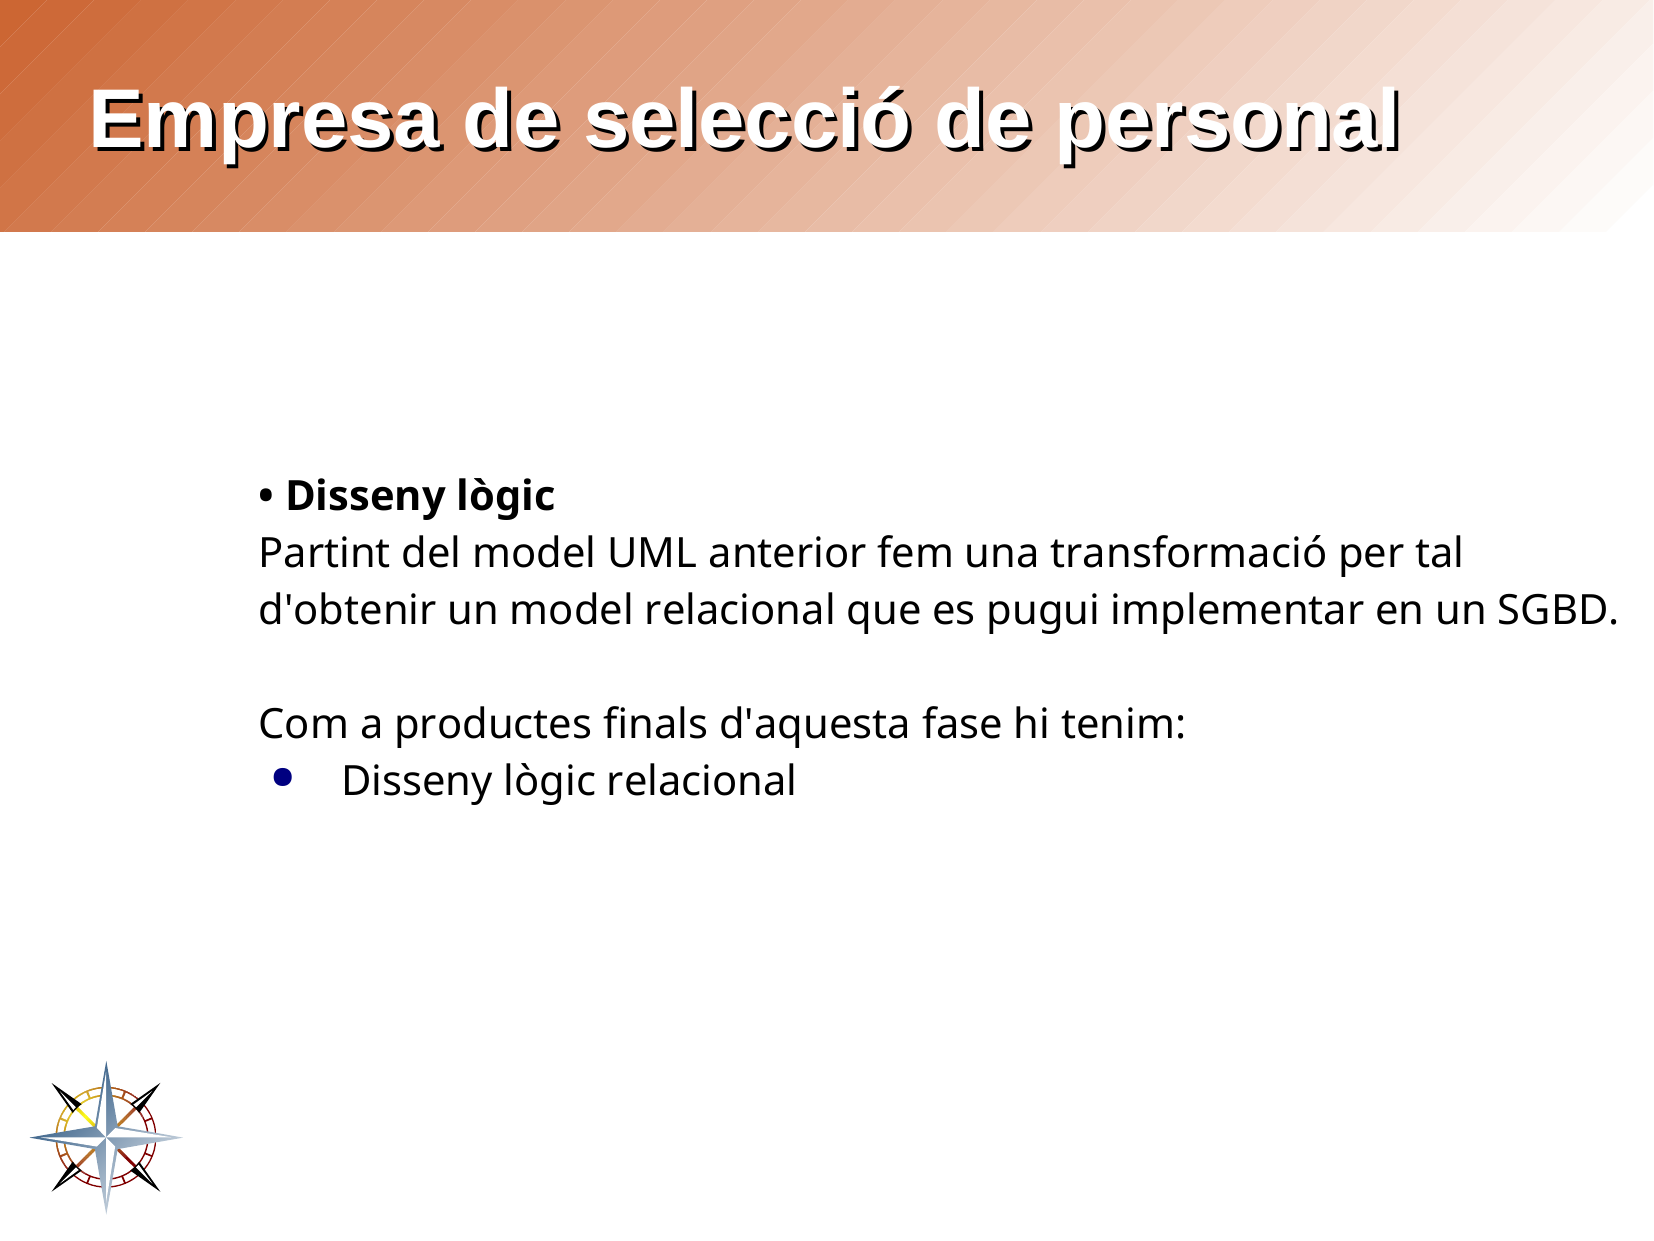

# Empresa de selecció de personal
• Disseny lògic
Partint del model UML anterior fem una transformació per tal d'obtenir un model relacional que es pugui implementar en un SGBD.
Com a productes finals d'aquesta fase hi tenim:
Disseny lògic relacional